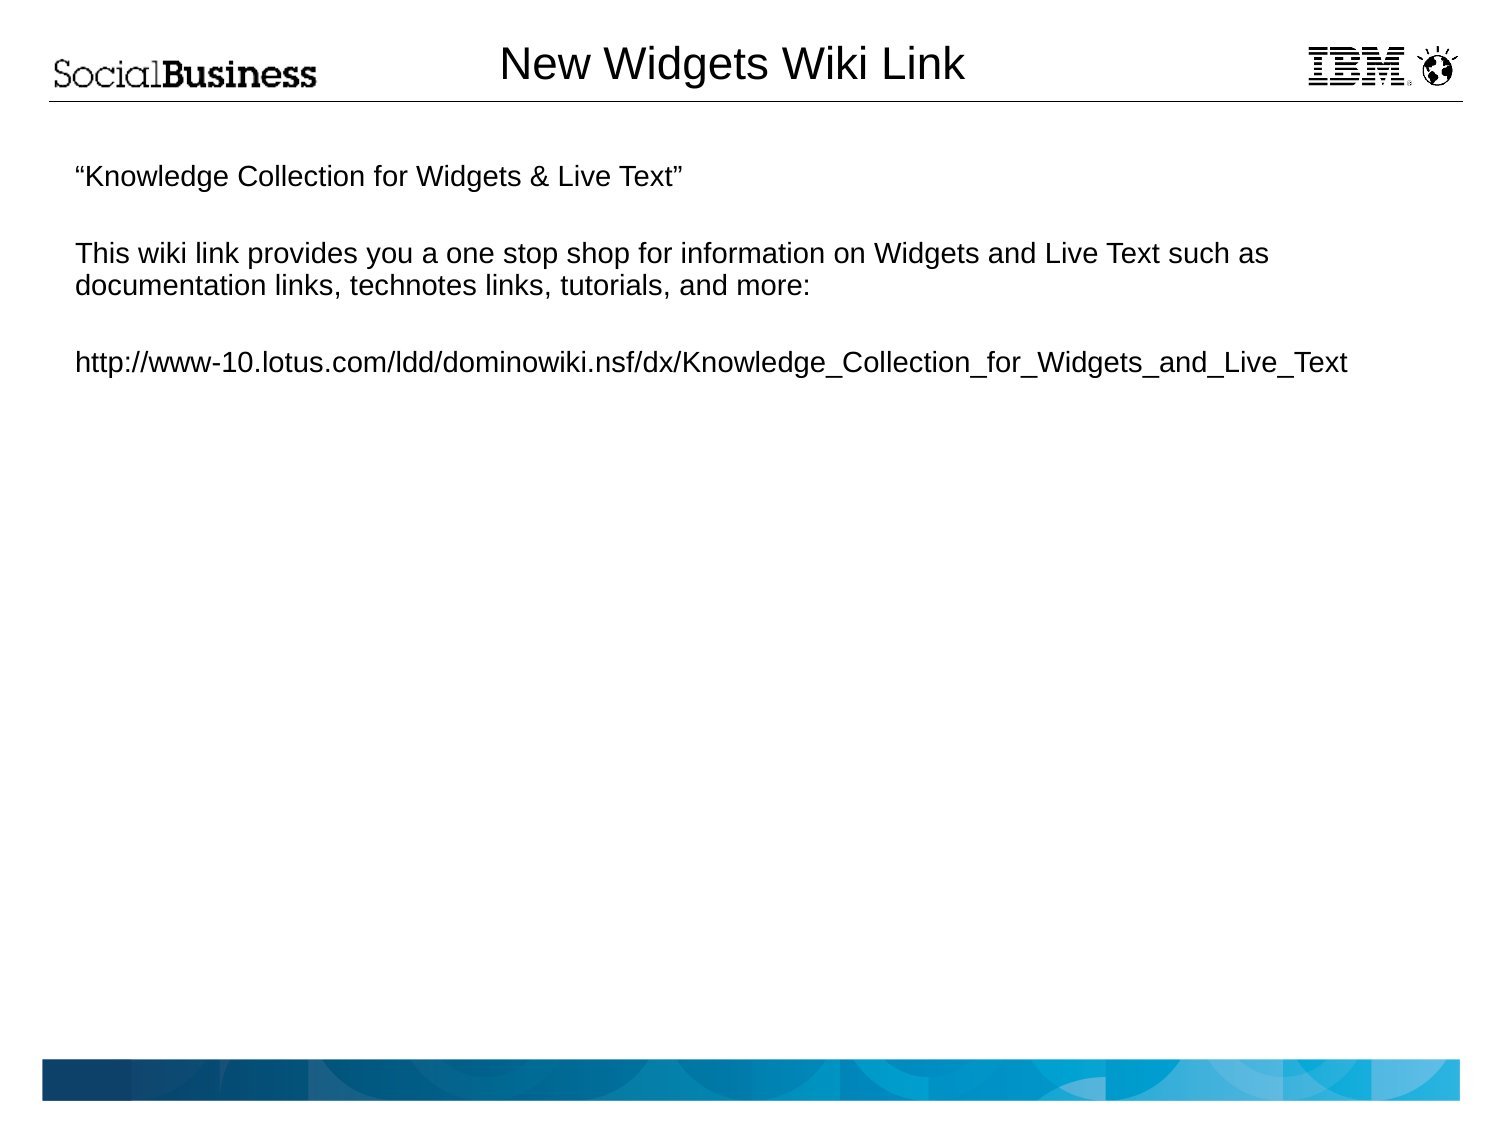

# New Widgets Wiki Link
“Knowledge Collection for Widgets & Live Text”
This wiki link provides you a one stop shop for information on Widgets and Live Text such as documentation links, technotes links, tutorials, and more:
http://www-10.lotus.com/ldd/dominowiki.nsf/dx/Knowledge_Collection_for_Widgets_and_Live_Text